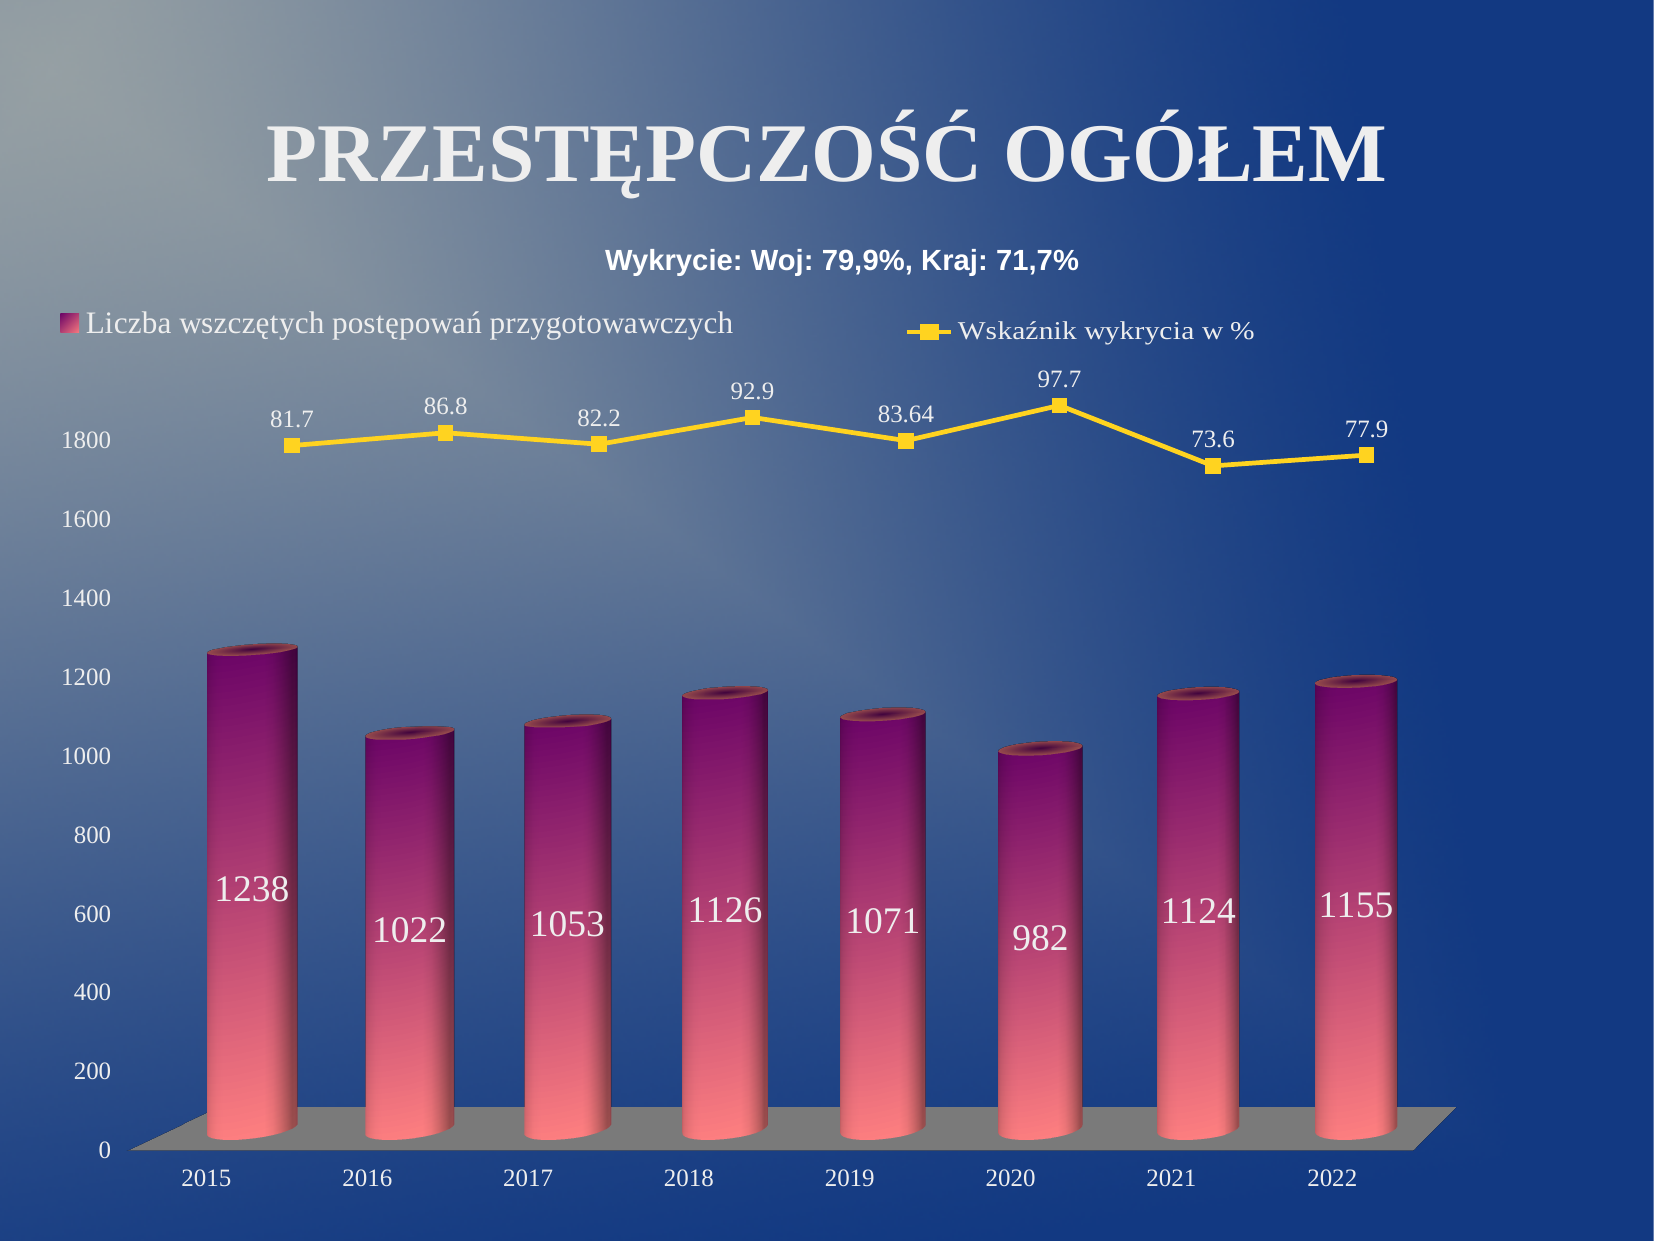

# PRZESTĘPCZOŚĆ OGÓŁEM
Wykrycie: Woj: 79,9%, Kraj: 71,7%
[unsupported chart]
### Chart
| Category | Wskaźnik wykrycia w % |
|---|---|
| 2015 | 81.7 |
| 2016 | 86.8 |
| 2017 | 82.2 |
| 2018 | 92.9 |
| 2019 | 83.64 |
| 2020 | 97.7 |
| 2021 | 73.6 |
| 2022 | 77.9 |
| None | None |